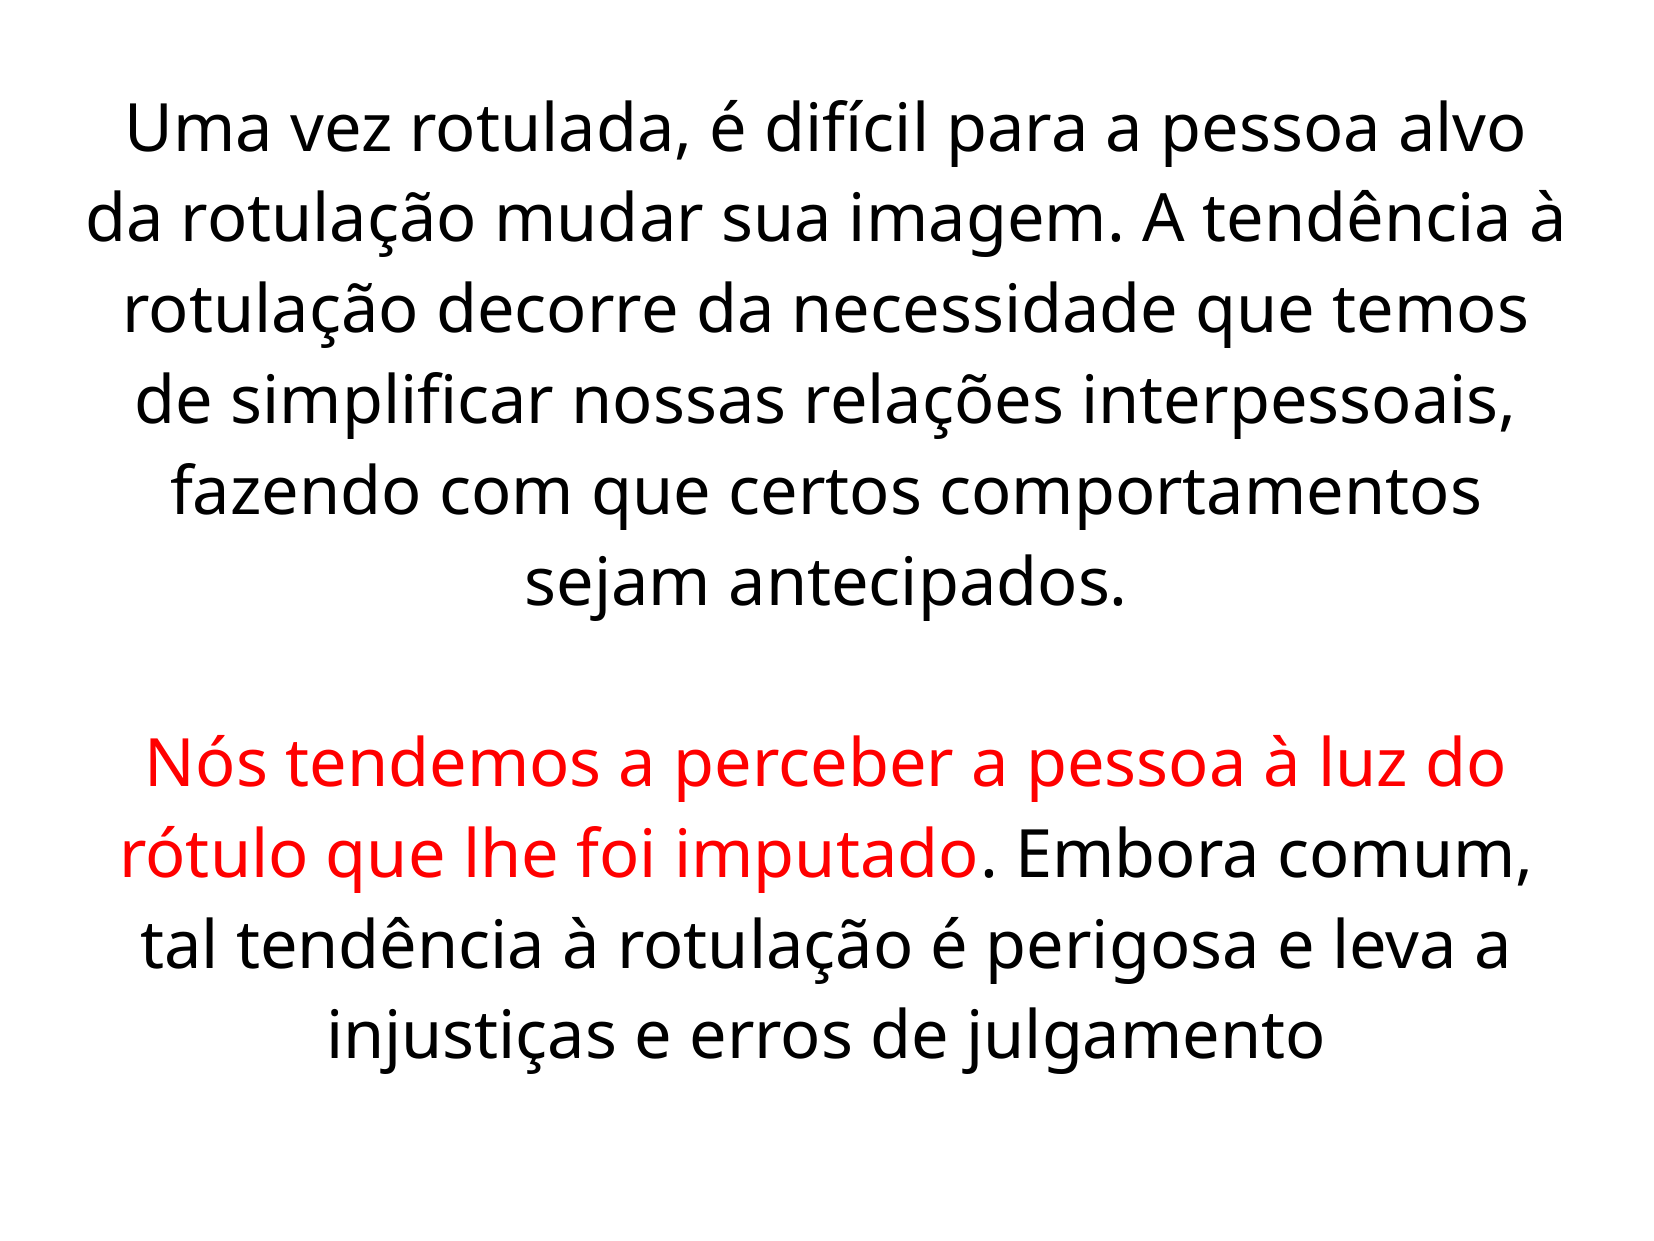

# Uma vez rotulada, é difícil para a pessoa alvo da rotulação mudar sua imagem. A tendência à rotulação decorre da necessidade que temos de simplificar nossas relações interpessoais, fazendo com que certos comportamentos sejam antecipados.
Nós tendemos a perceber a pessoa à luz do rótulo que lhe foi imputado. Embora comum, tal tendência à rotulação é perigosa e leva a injustiças e erros de julgamento